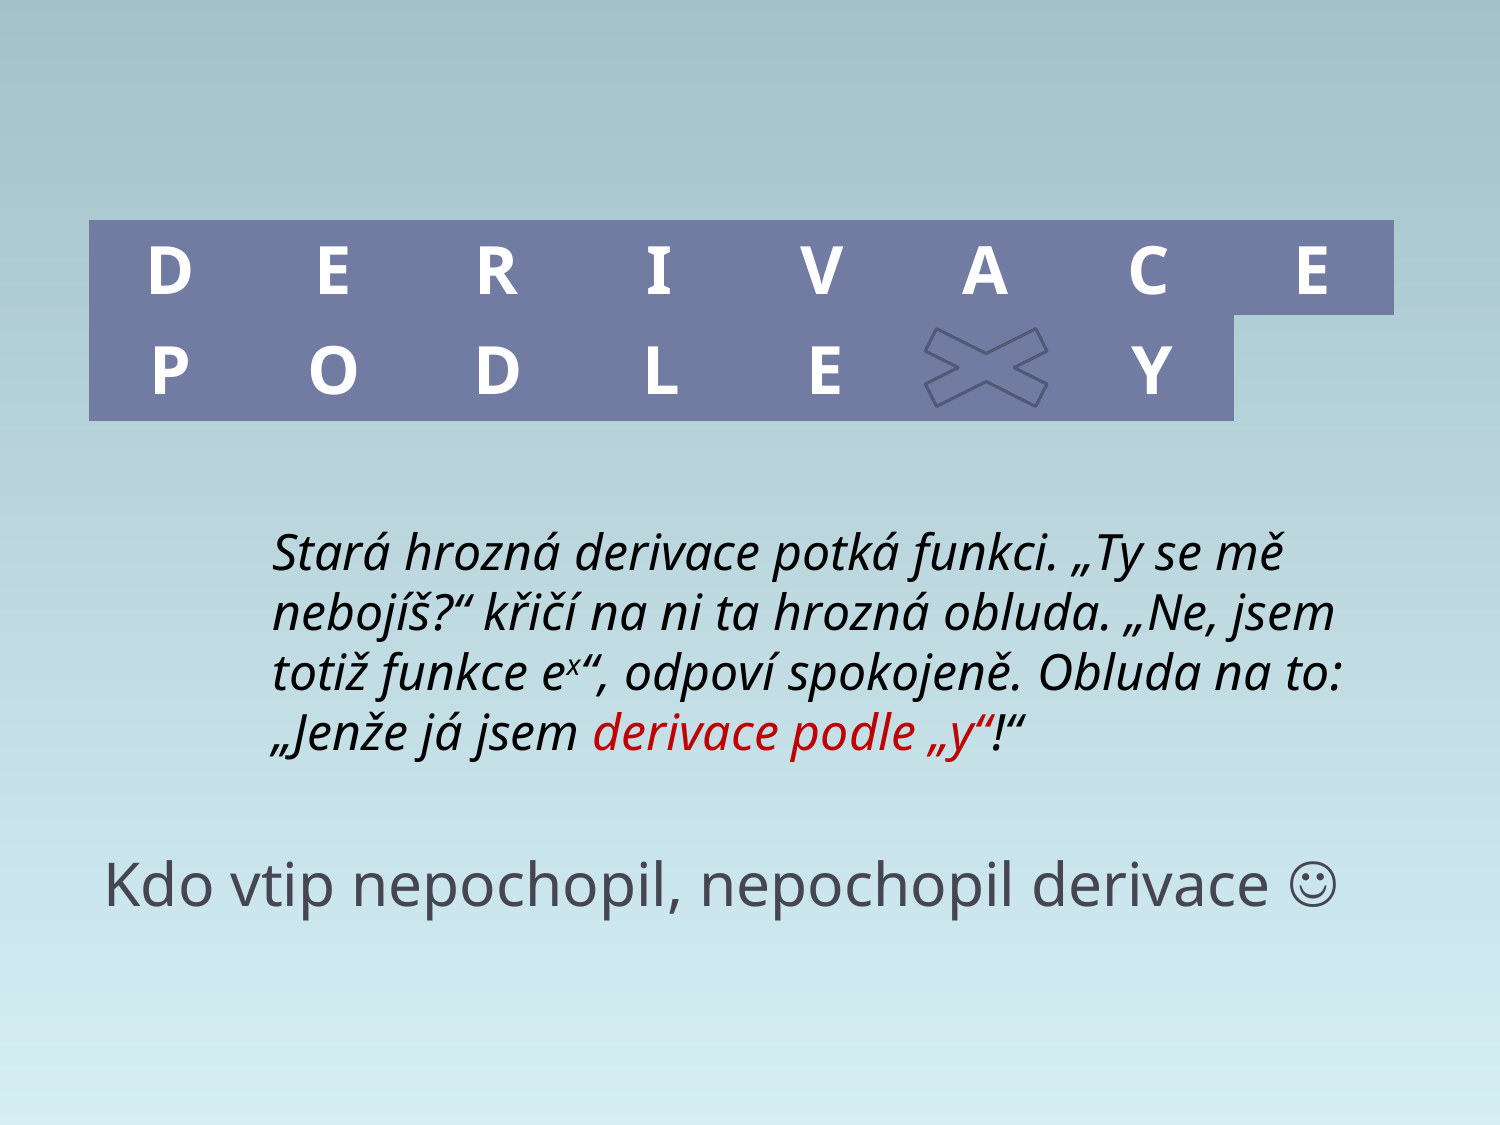

| D | E | R | I | V | A | C | E |
| --- | --- | --- | --- | --- | --- | --- | --- |
| P | O | D | L | E | | Y |
| --- | --- | --- | --- | --- | --- | --- |
Stará hrozná derivace potká funkci. „Ty se mě nebojíš?“ křičí na ni ta hrozná obluda. „Ne, jsem totiž funkce ex“, odpoví spokojeně. Obluda na to: „Jenže já jsem derivace podle „y“!“
# Kdo vtip nepochopil, nepochopil derivace 